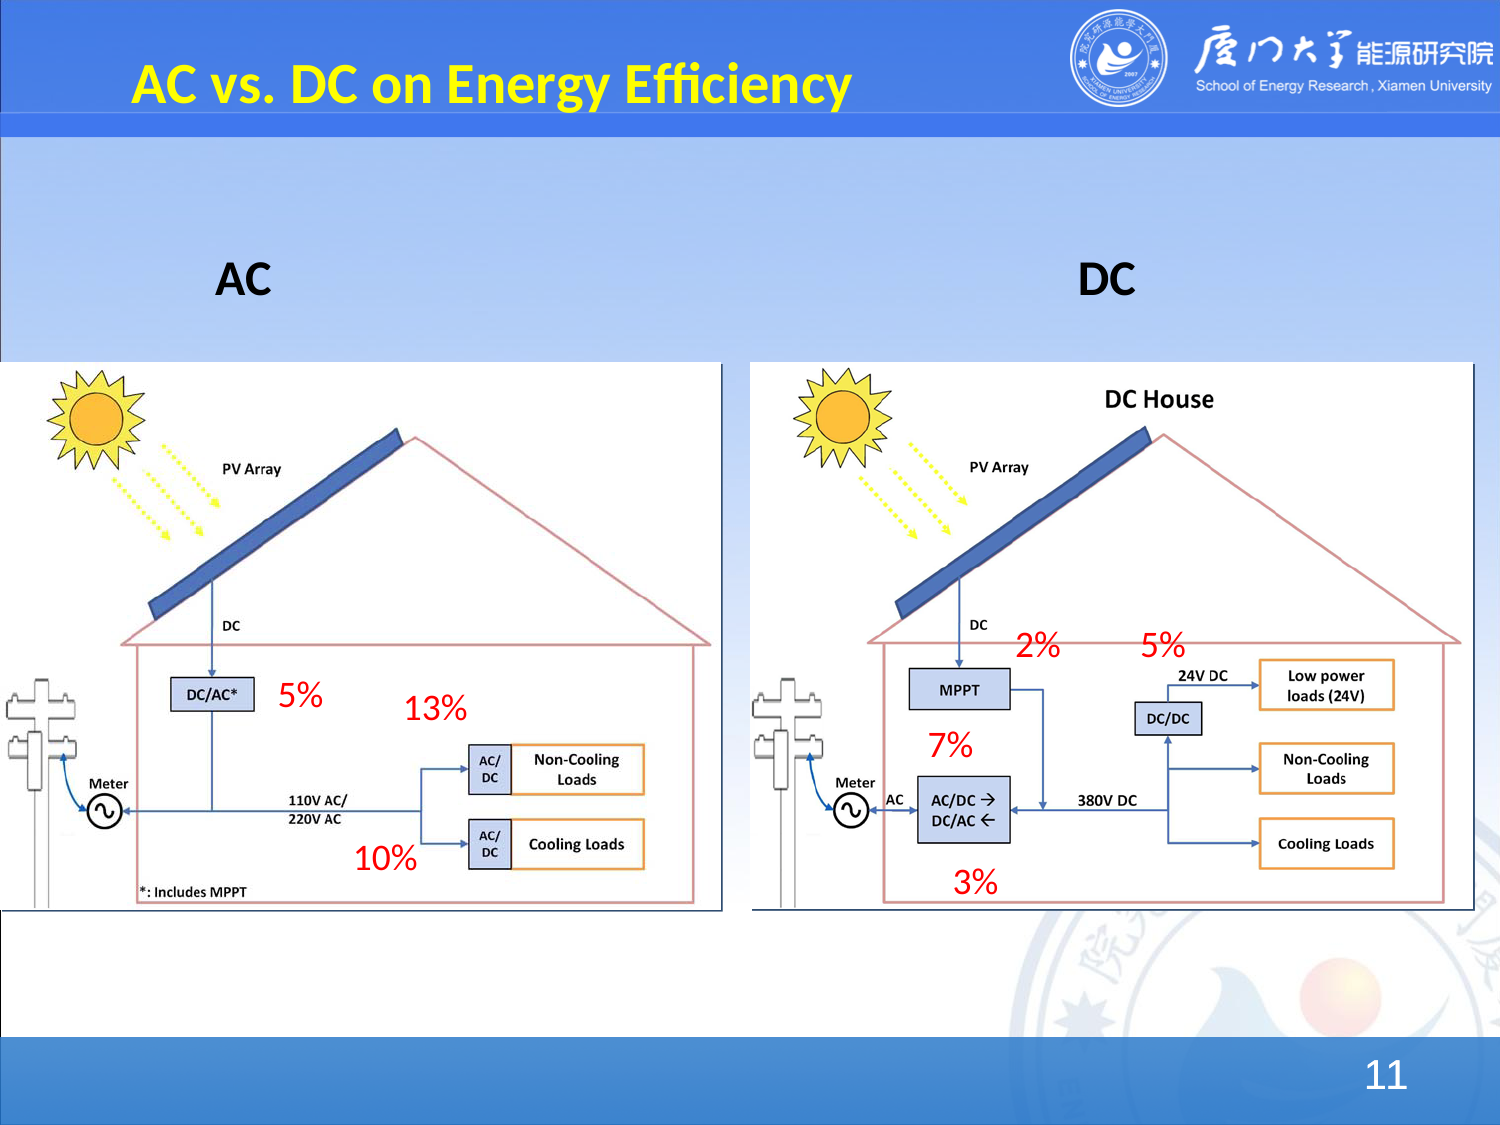

AC vs. DC on Energy Efficiency
AC
DC
2%
5%
5%
13%
7%
10%
3%